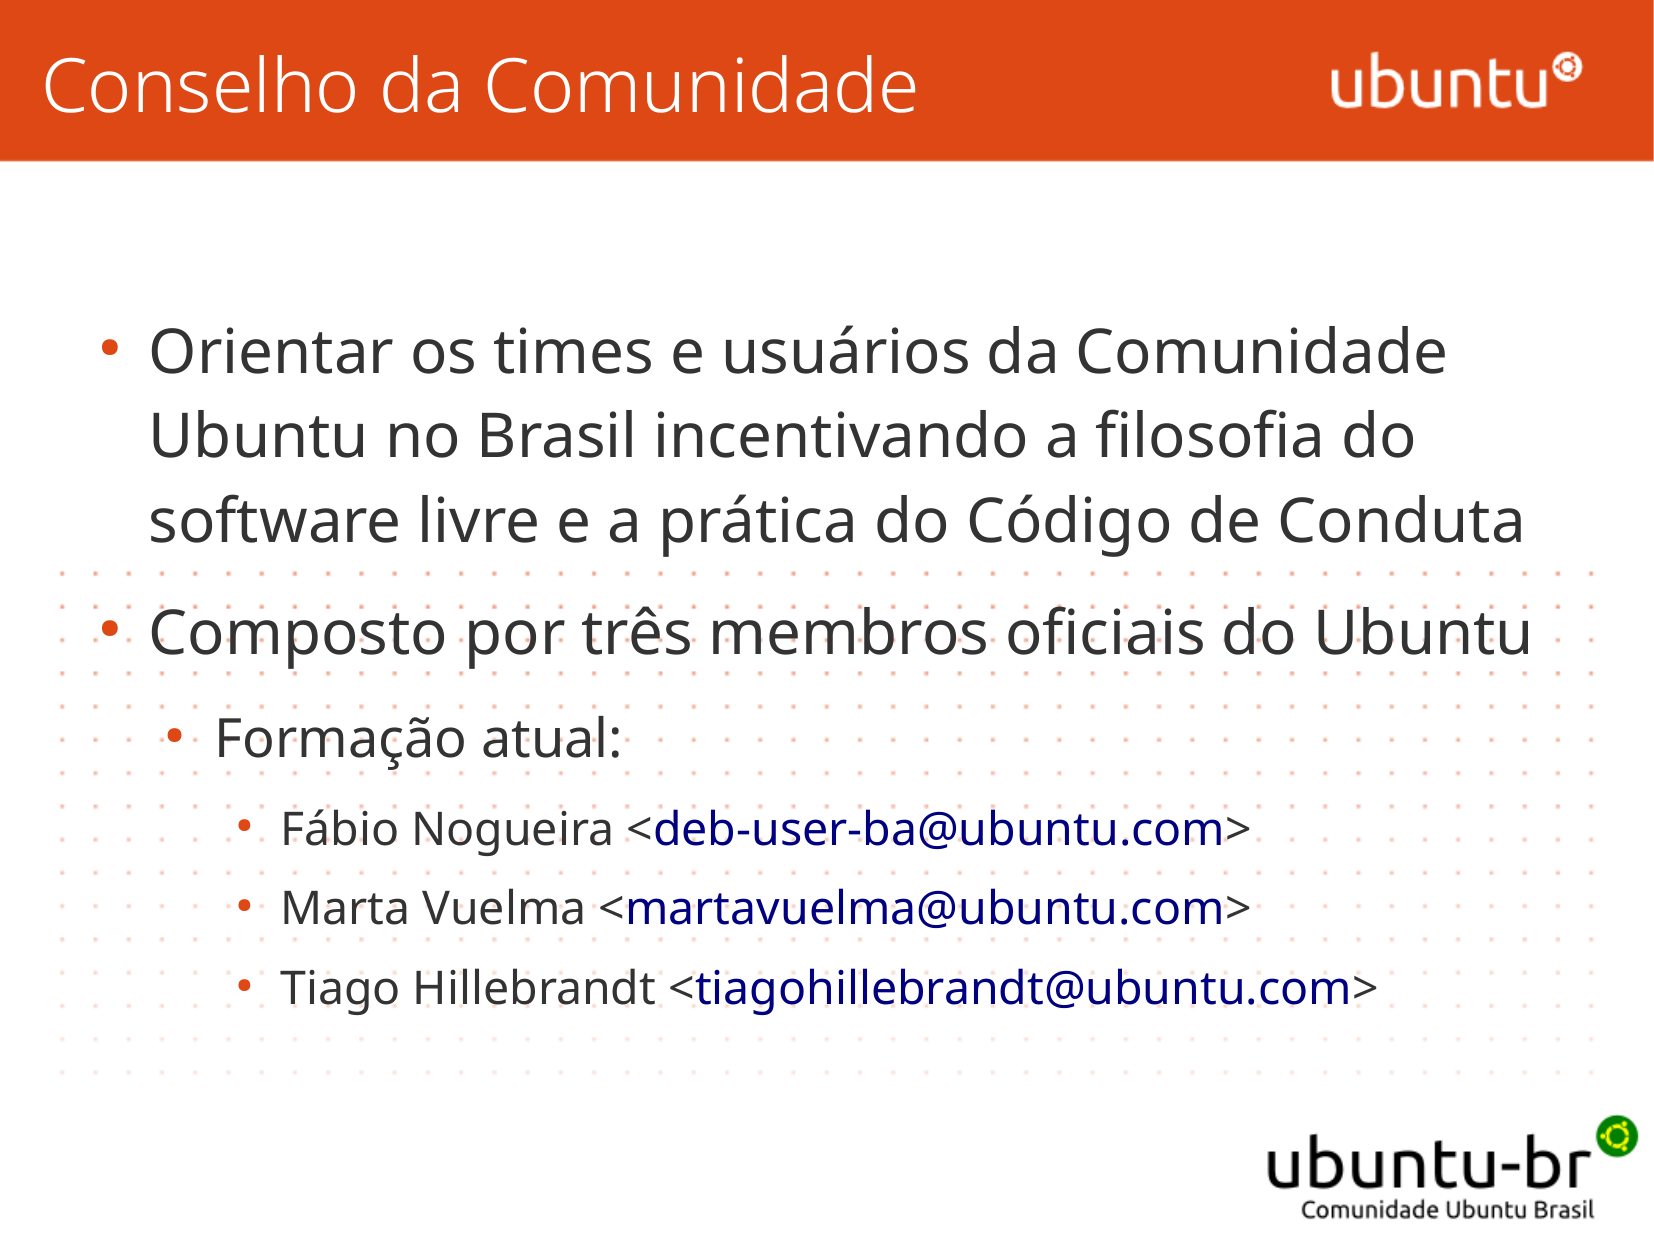

# Conselho da Comunidade
Orientar os times e usuários da Comunidade Ubuntu no Brasil incentivando a filosofia do software livre e a prática do Código de Conduta
Composto por três membros oficiais do Ubuntu
Formação atual:
Fábio Nogueira <deb-user-ba@ubuntu.com>
Marta Vuelma <martavuelma@ubuntu.com>
Tiago Hillebrandt <tiagohillebrandt@ubuntu.com>